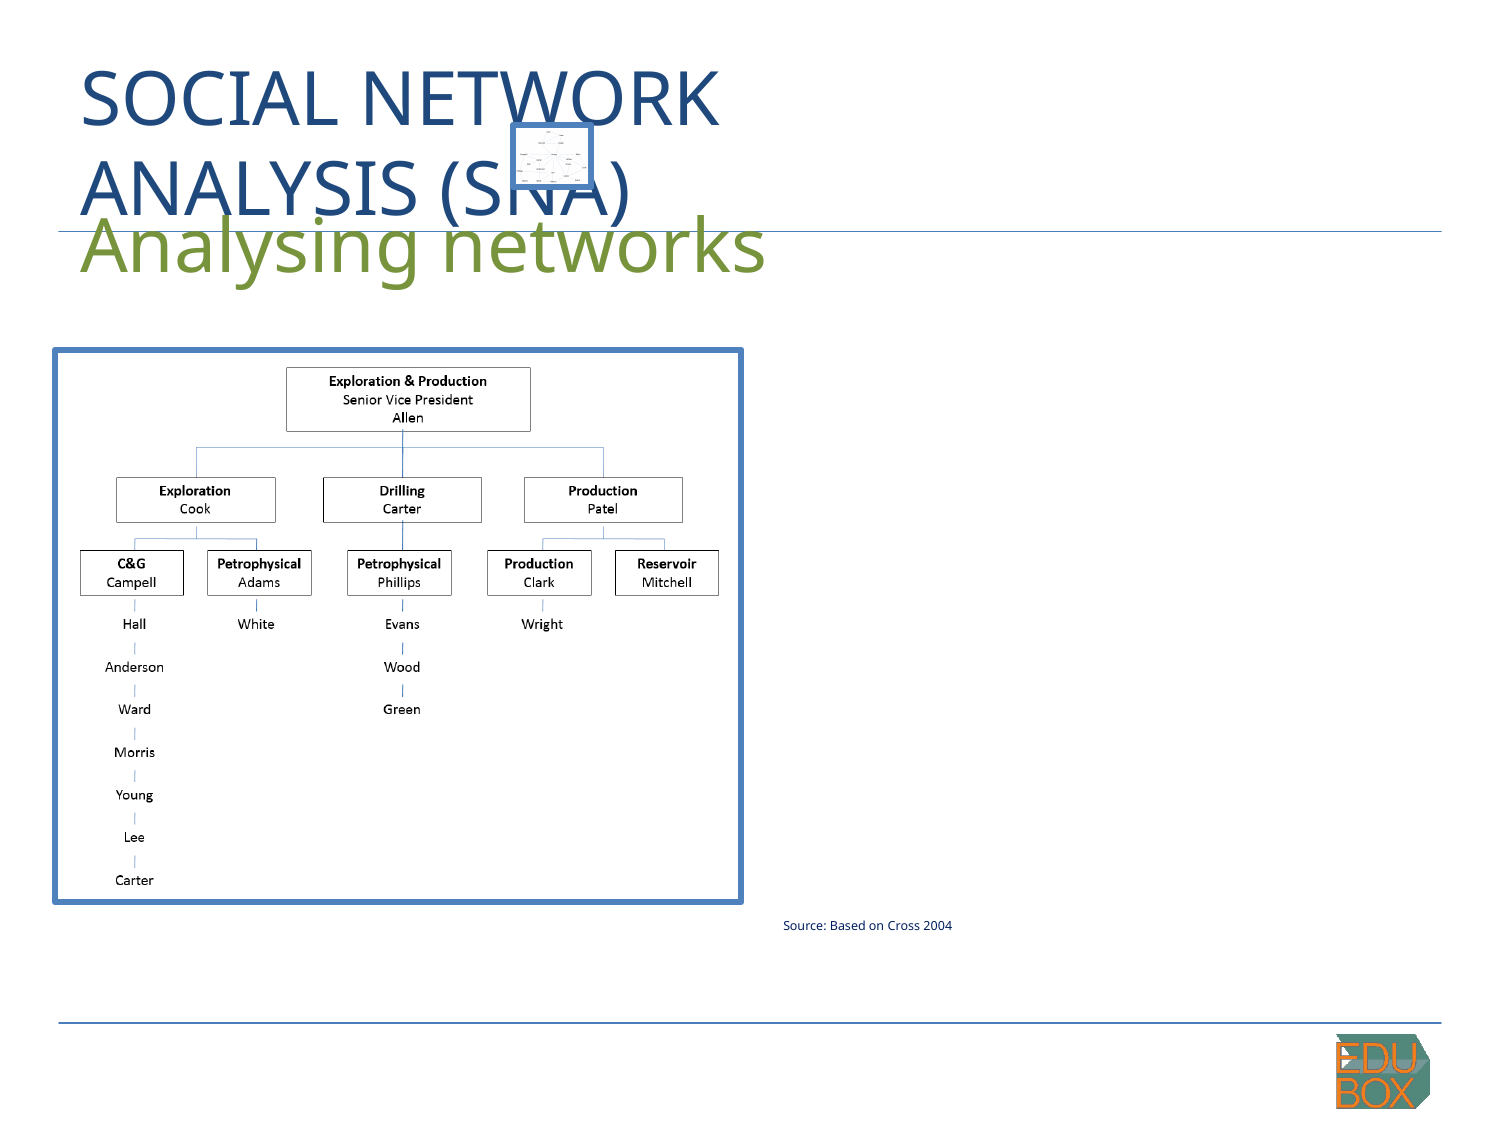

# SOCIAL NETWORK ANALYSIS (SNA)
Analysing networks
Source: Based on Cross 2004